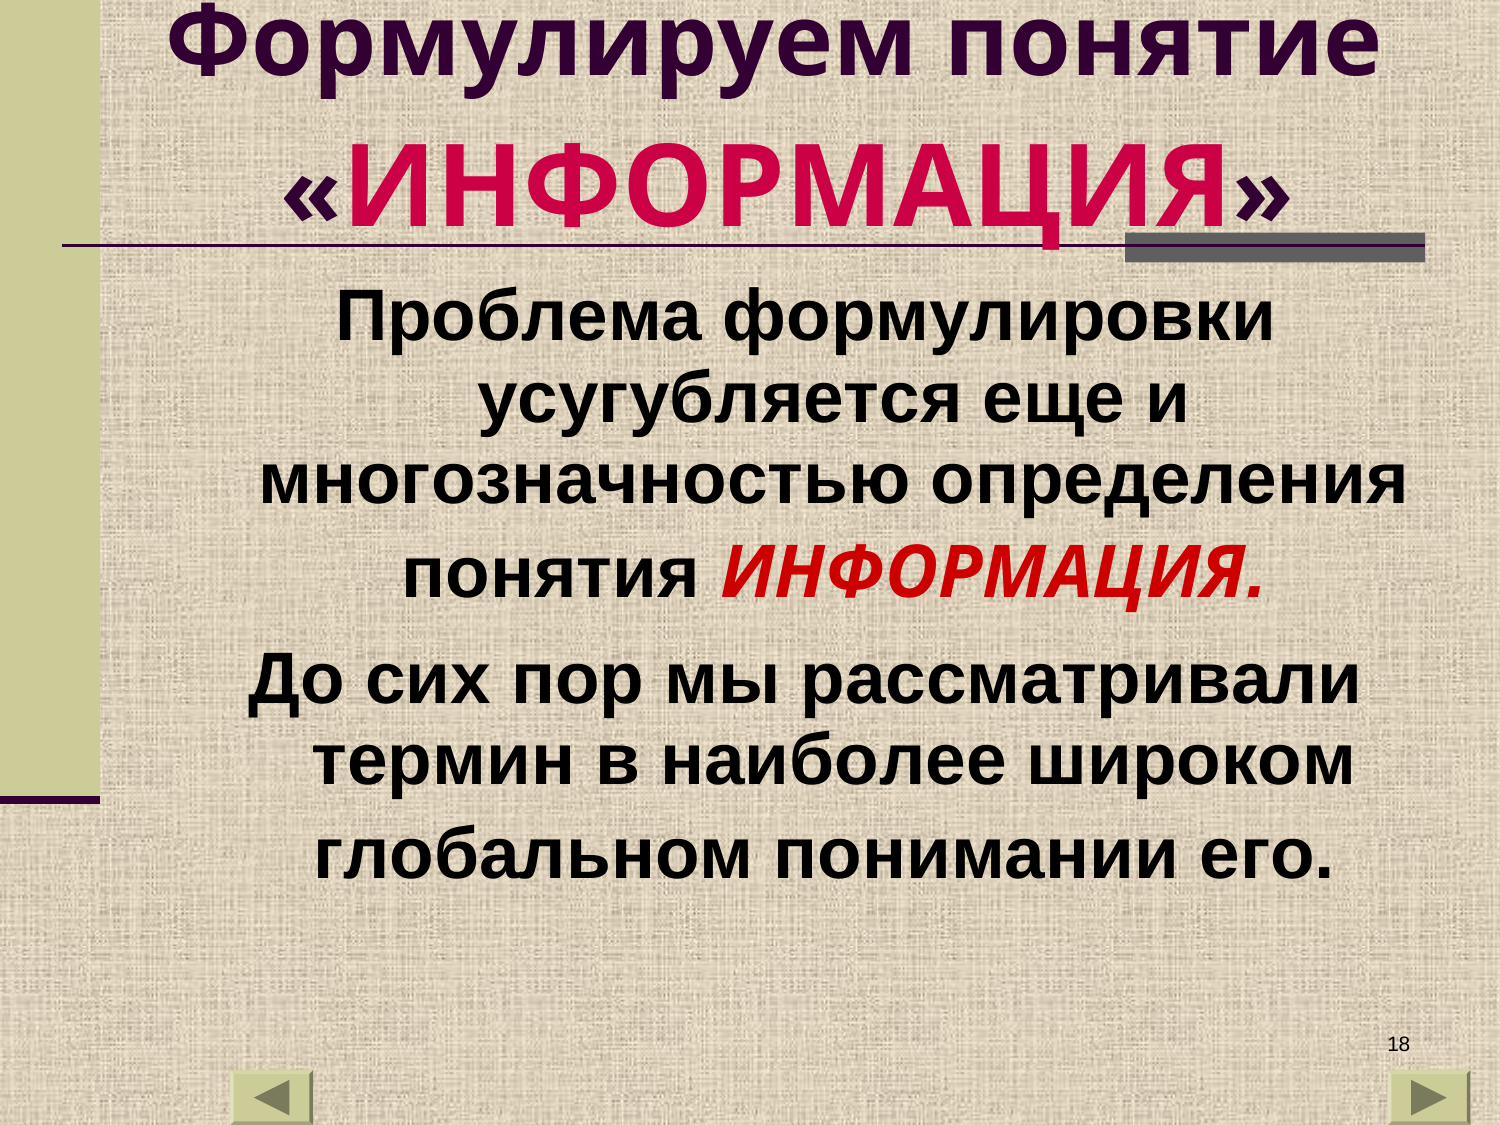

# Формулируем понятие «ИНФОРМАЦИЯ»
Проблема формулировки усугубляется еще и многозначностью определения понятия ИНФОРМАЦИЯ.
До сих пор мы рассматривали термин в наиболее широком глобальном понимании его.
18